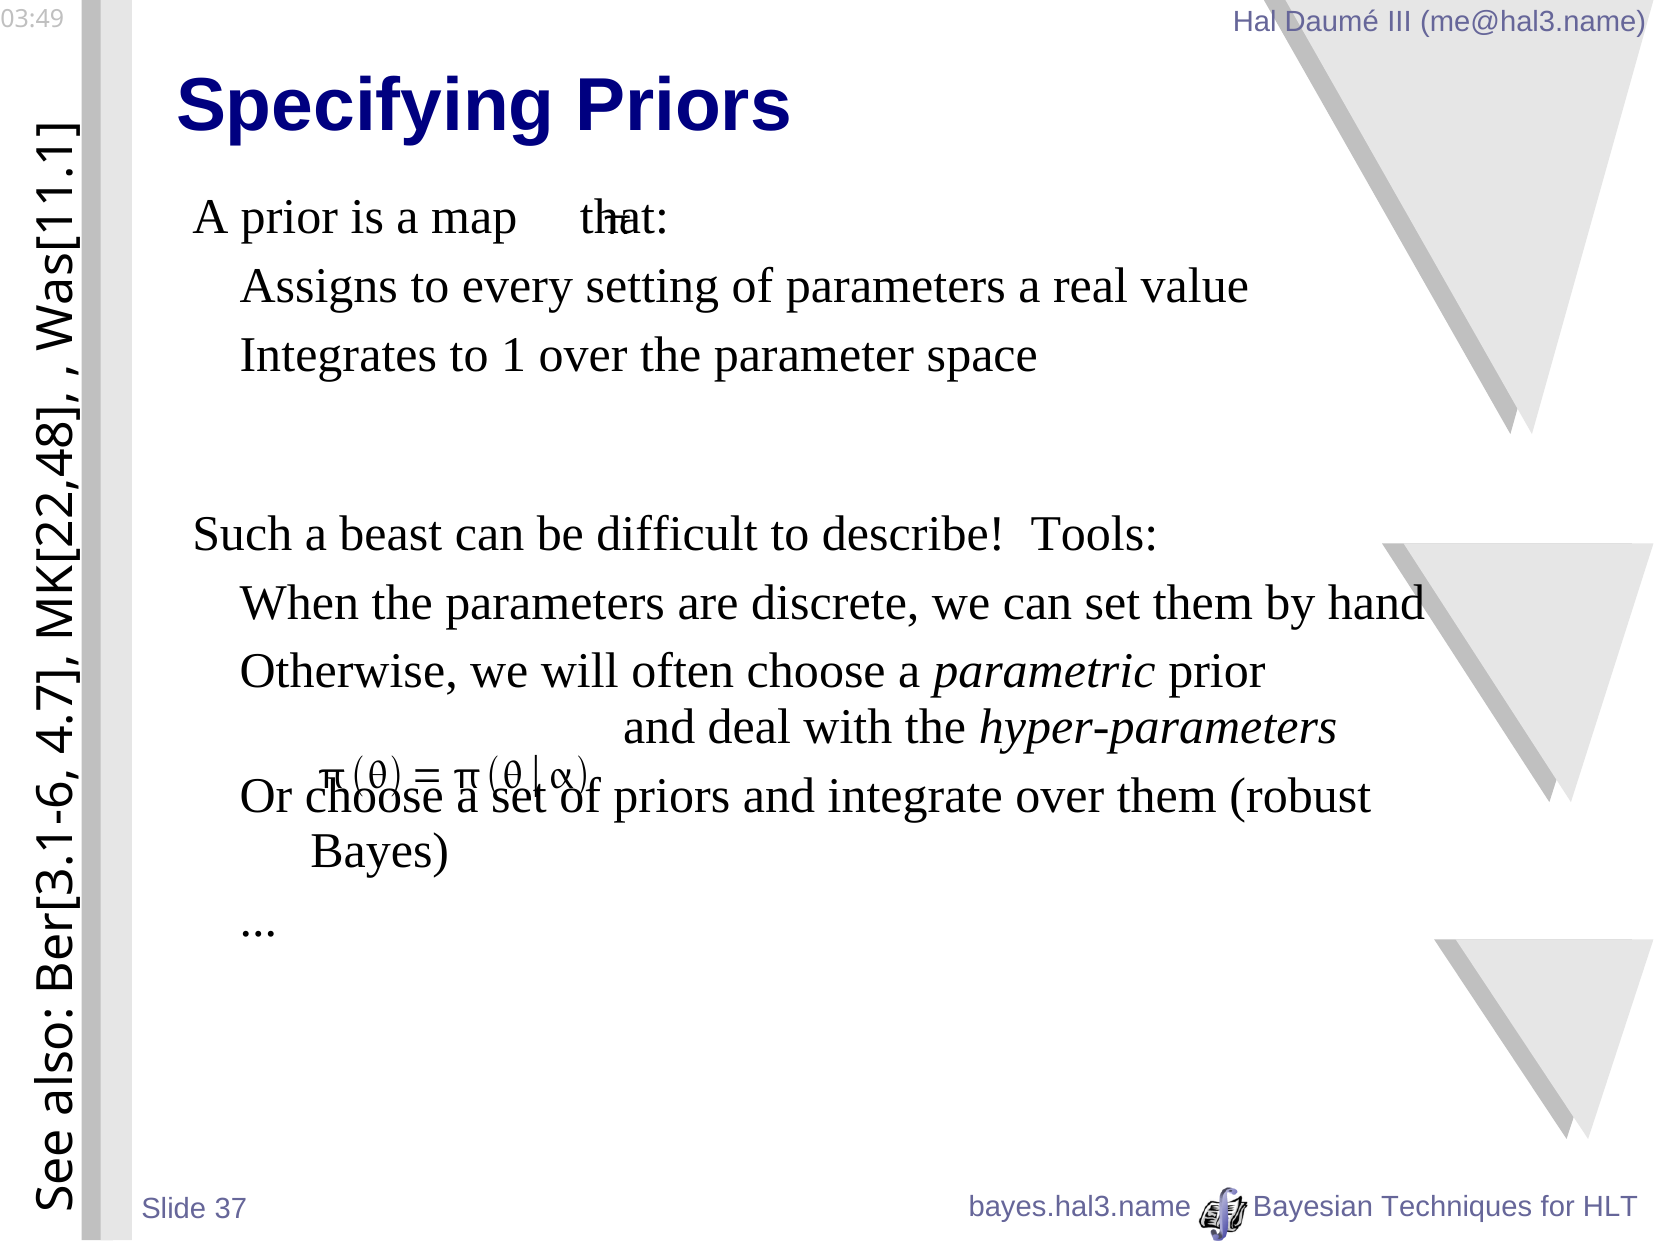

# Specifying Priors
A prior is a map that:
Assigns to every setting of parameters a real value
Integrates to 1 over the parameter space
Such a beast can be difficult to describe! Tools:
When the parameters are discrete, we can set them by hand
Otherwise, we will often choose a parametric prior
 and deal with the hyper-parameters
Or choose a set of priors and integrate over them (robust Bayes)
...
See also: Ber[3.1-6, 4.7], MK[22,48], , Was[11.1]